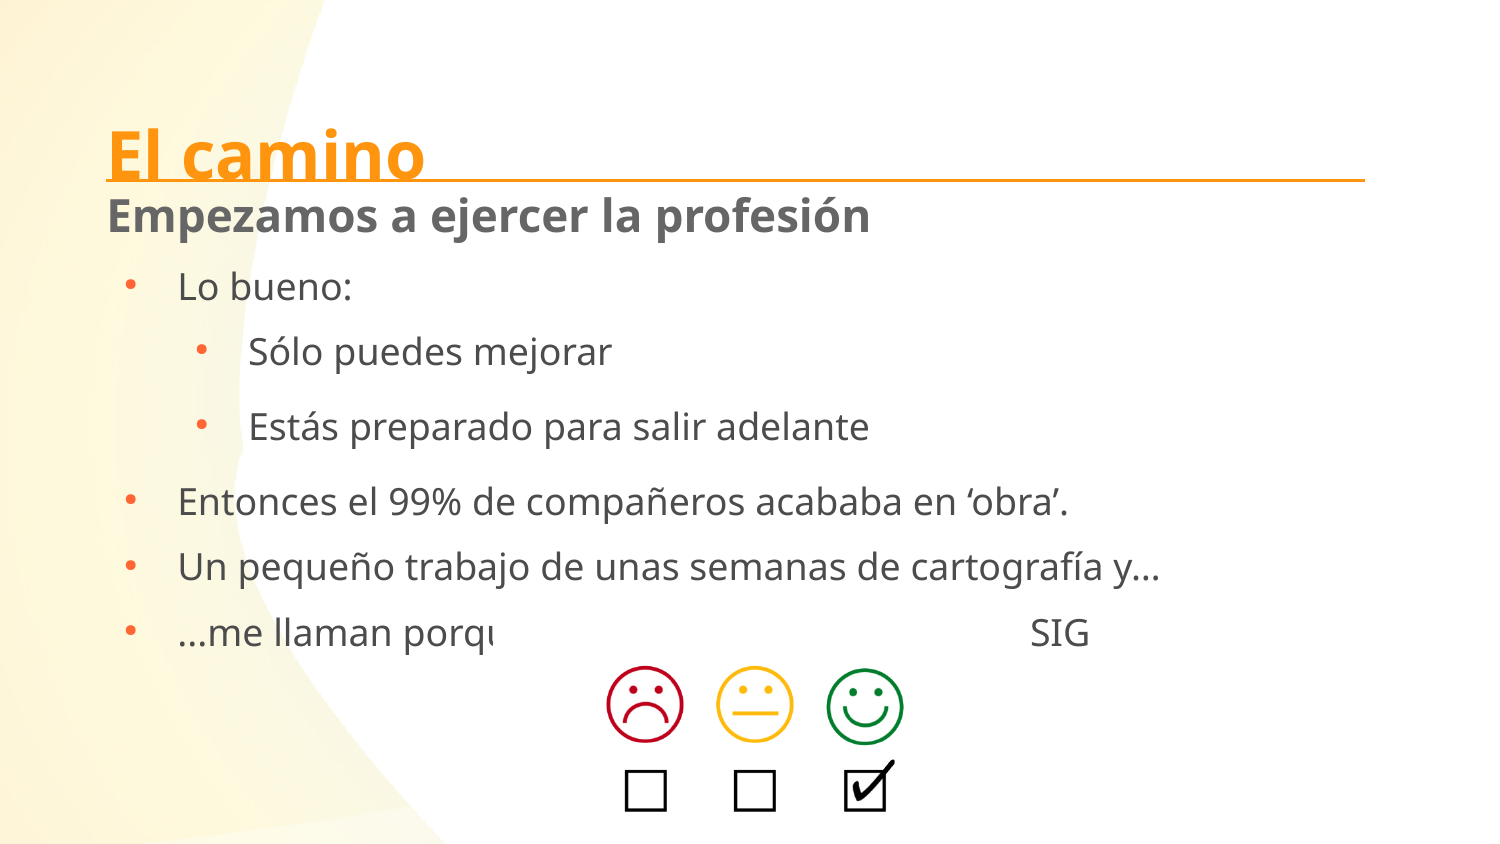

# El camino
Empezamos a ejercer la profesión
Lo bueno:
Sólo puedes mejorar
Estás preparado para salir adelante
Entonces el 99% de compañeros acababa en ‘obra’.
Un pequeño trabajo de unas semanas de cartografía y…
...me llaman porque necesitan alguien que sepa SIG